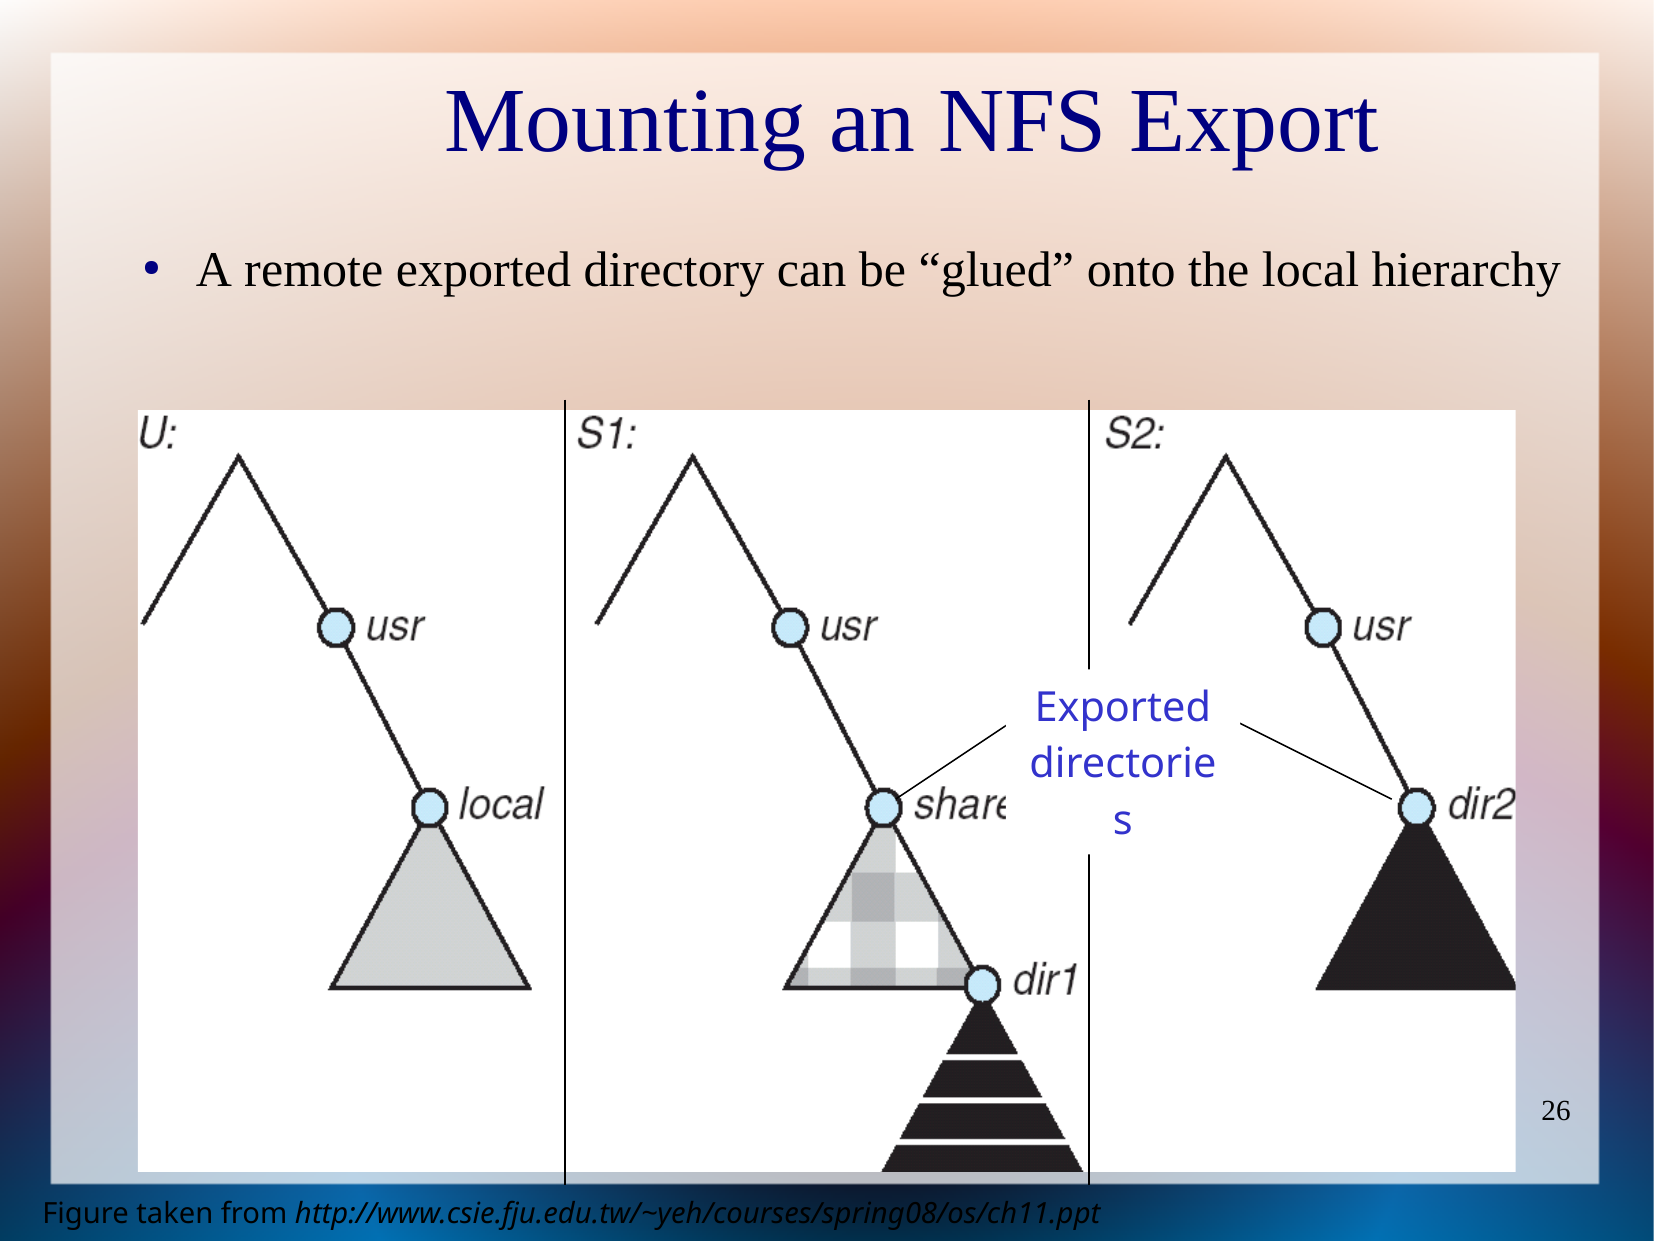

# Mounting an NFS Export
A remote exported directory can be “glued” onto the local hierarchy
Exported directories
26
Figure taken from http://www.csie.fju.edu.tw/~yeh/courses/spring08/os/ch11.ppt